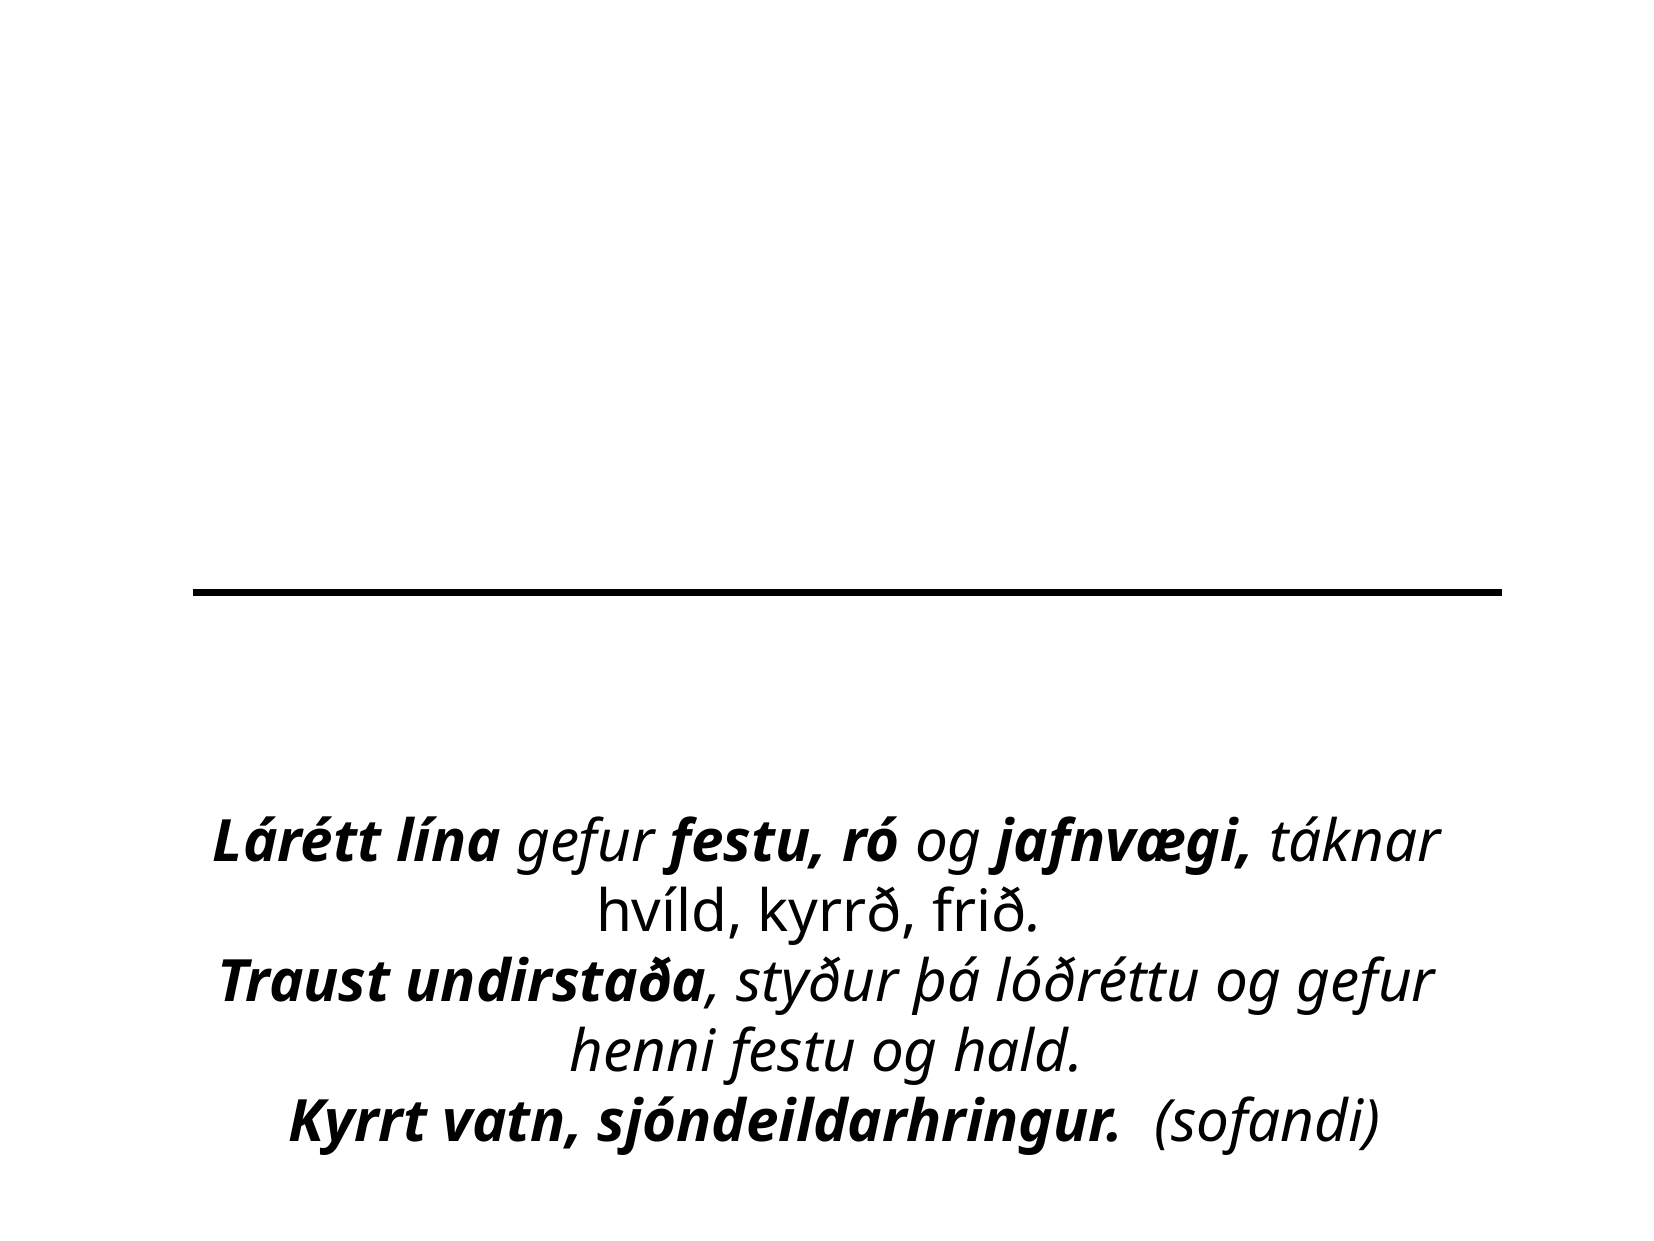

# Lárétt lína gefur festu, ró og jafnvægi, táknar hvíld, kyrrð, frið. Traust undirstaða, styður þá lóðréttu og gefur henni festu og hald. Kyrrt vatn, sjóndeildarhringur. (sofandi)